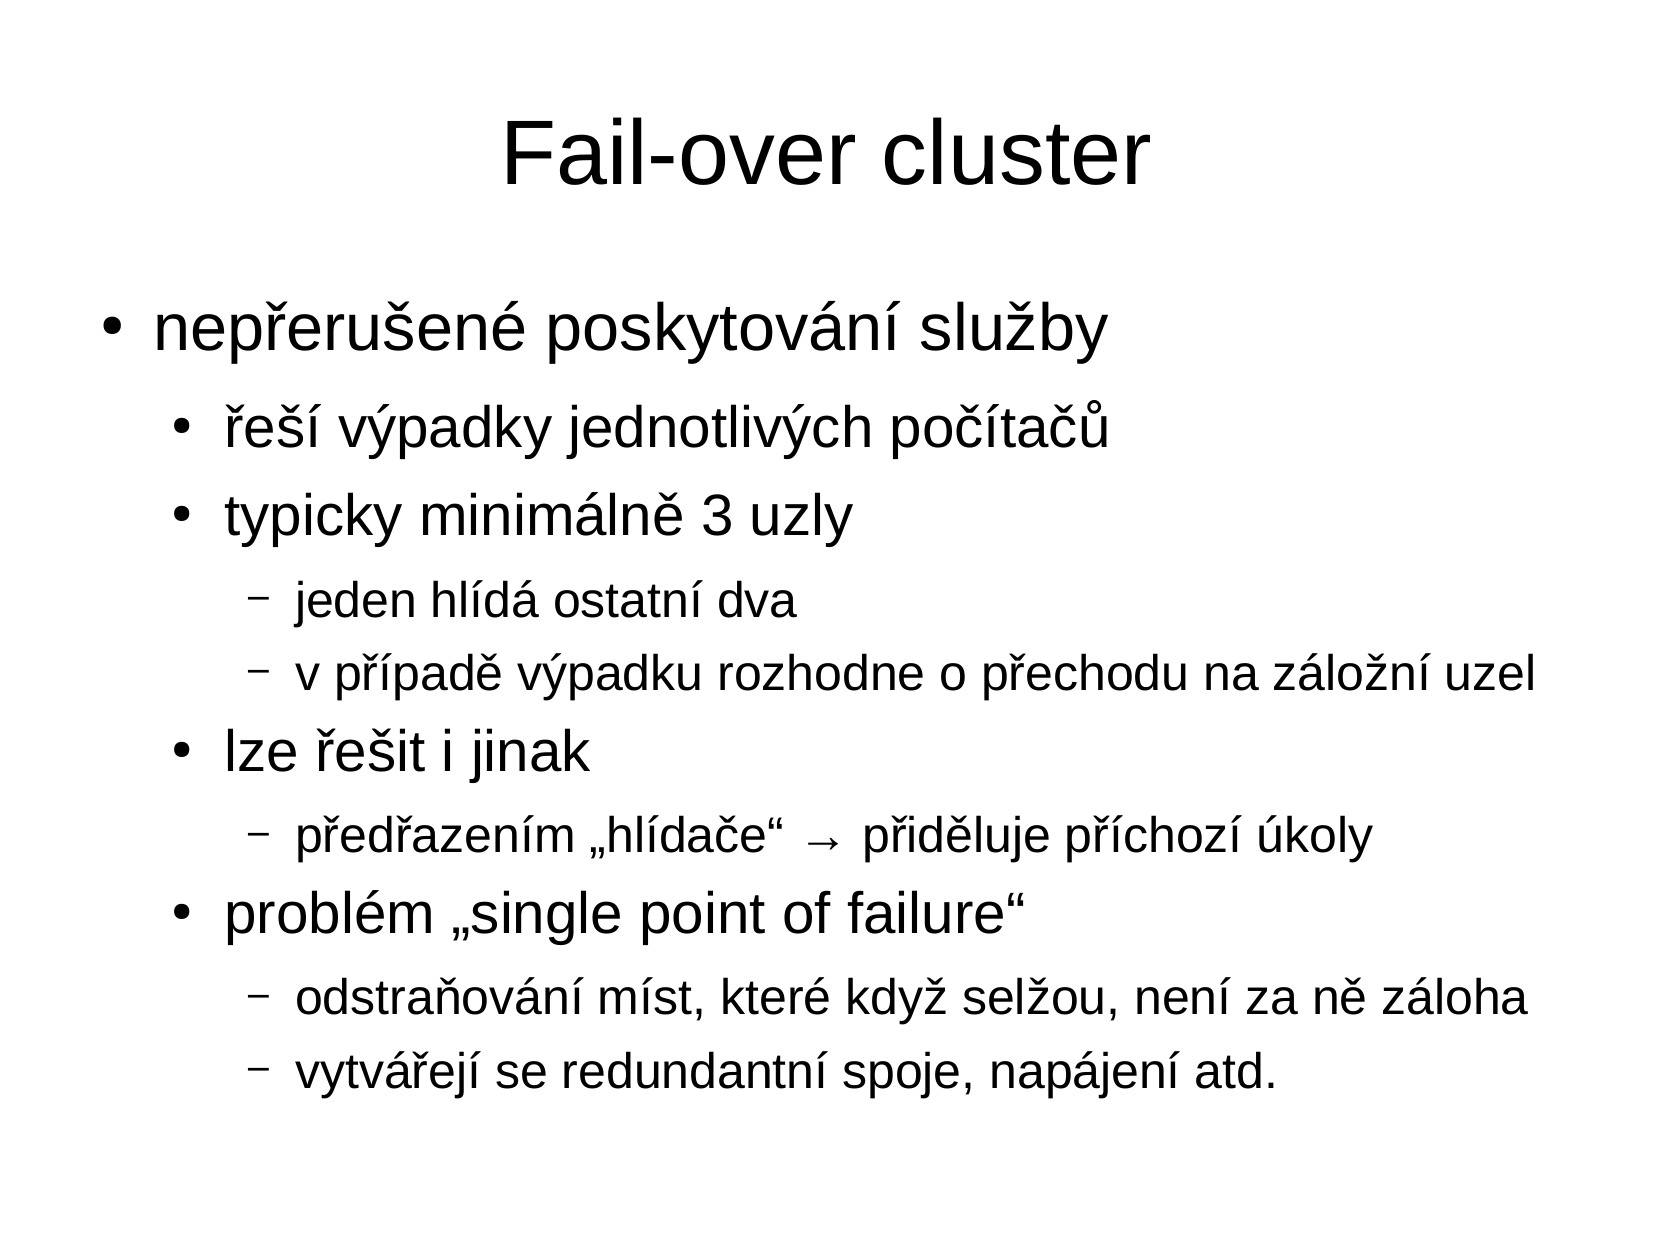

# Fail-over cluster
nepřerušené poskytování služby
řeší výpadky jednotlivých počítačů
typicky minimálně 3 uzly
jeden hlídá ostatní dva
v případě výpadku rozhodne o přechodu na záložní uzel
lze řešit i jinak
předřazením „hlídače“ → přiděluje příchozí úkoly
problém „single point of failure“
odstraňování míst, které když selžou, není za ně záloha
vytvářejí se redundantní spoje, napájení atd.